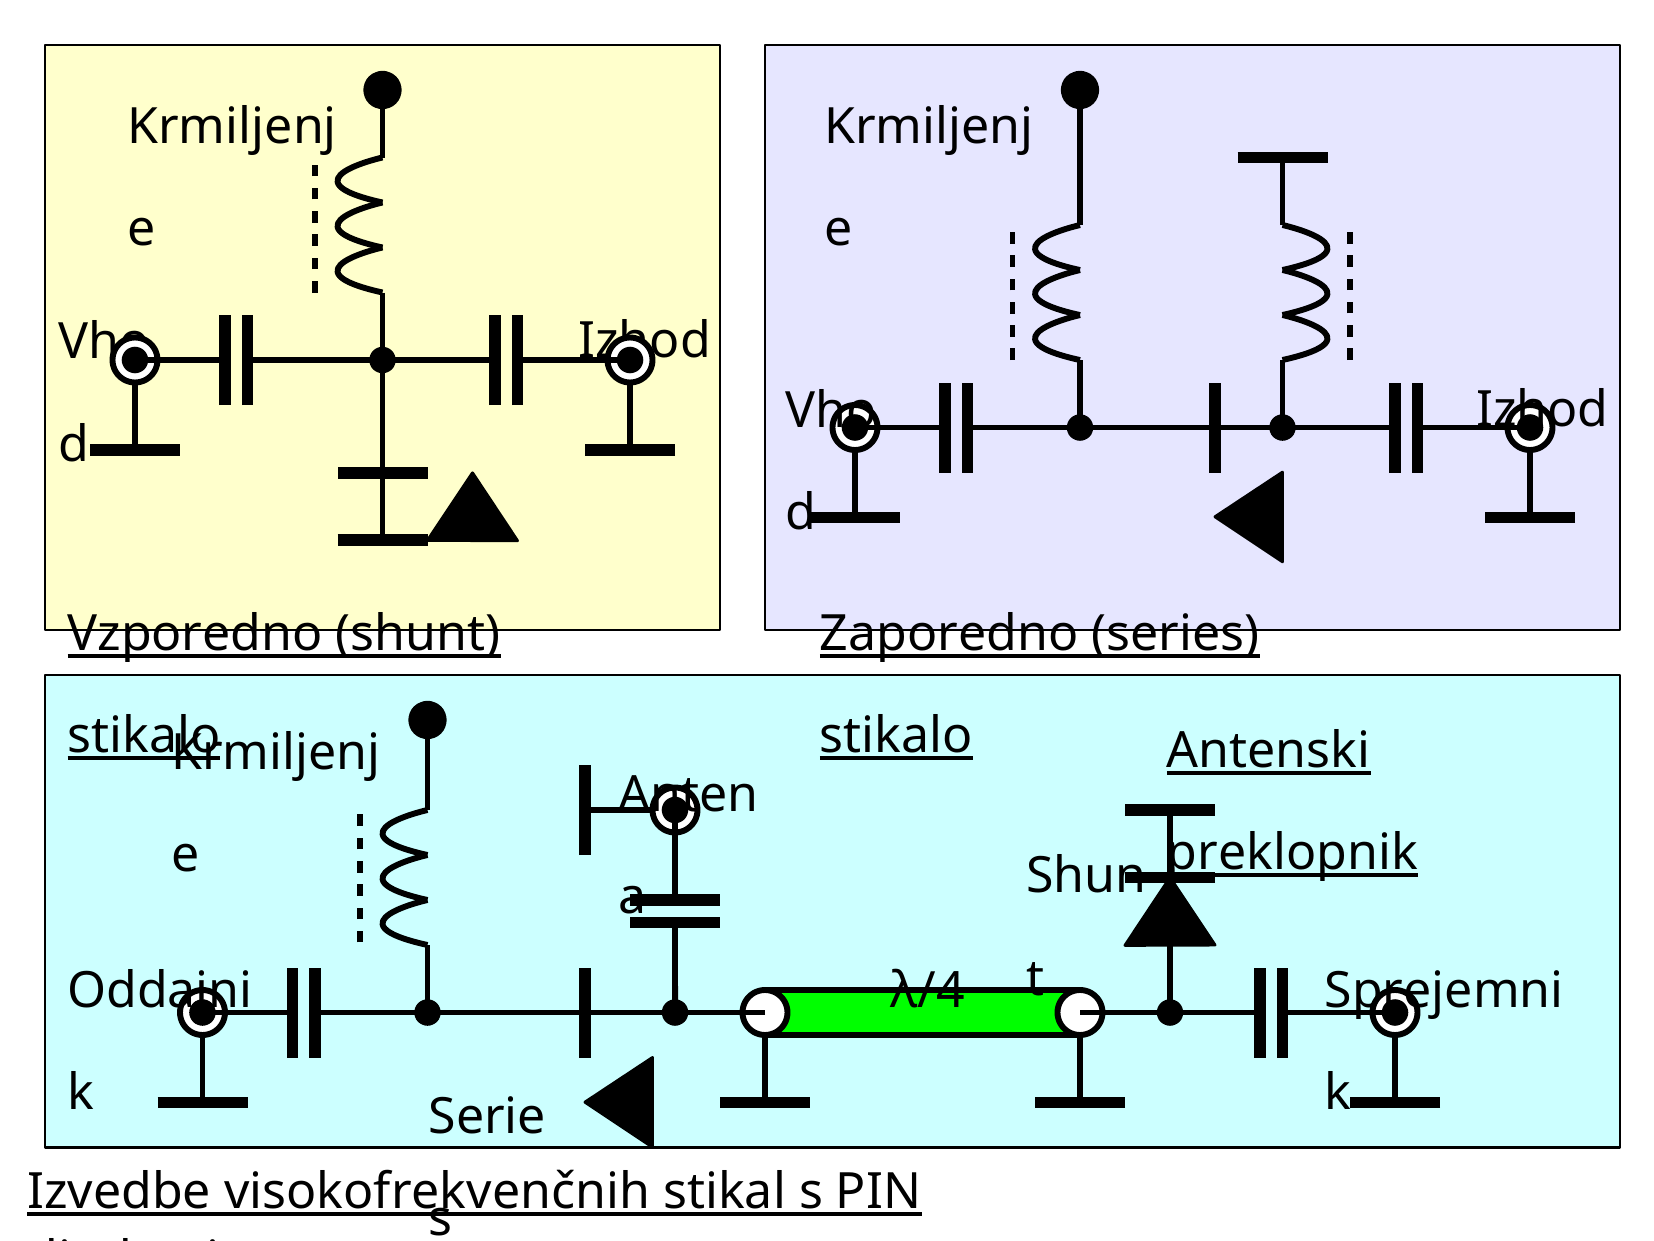

Krmiljenje
Krmiljenje
Izhod
Vhod
Izhod
Vhod
Vzporedno (shunt) stikalo
Zaporedno (series) stikalo
Antenski preklopnik
Krmiljenje
Antena
Shunt
Oddajnik
λ/4
Sprejemnik
Series
Izvedbe visokofrekvenčnih stikal s PIN diodami